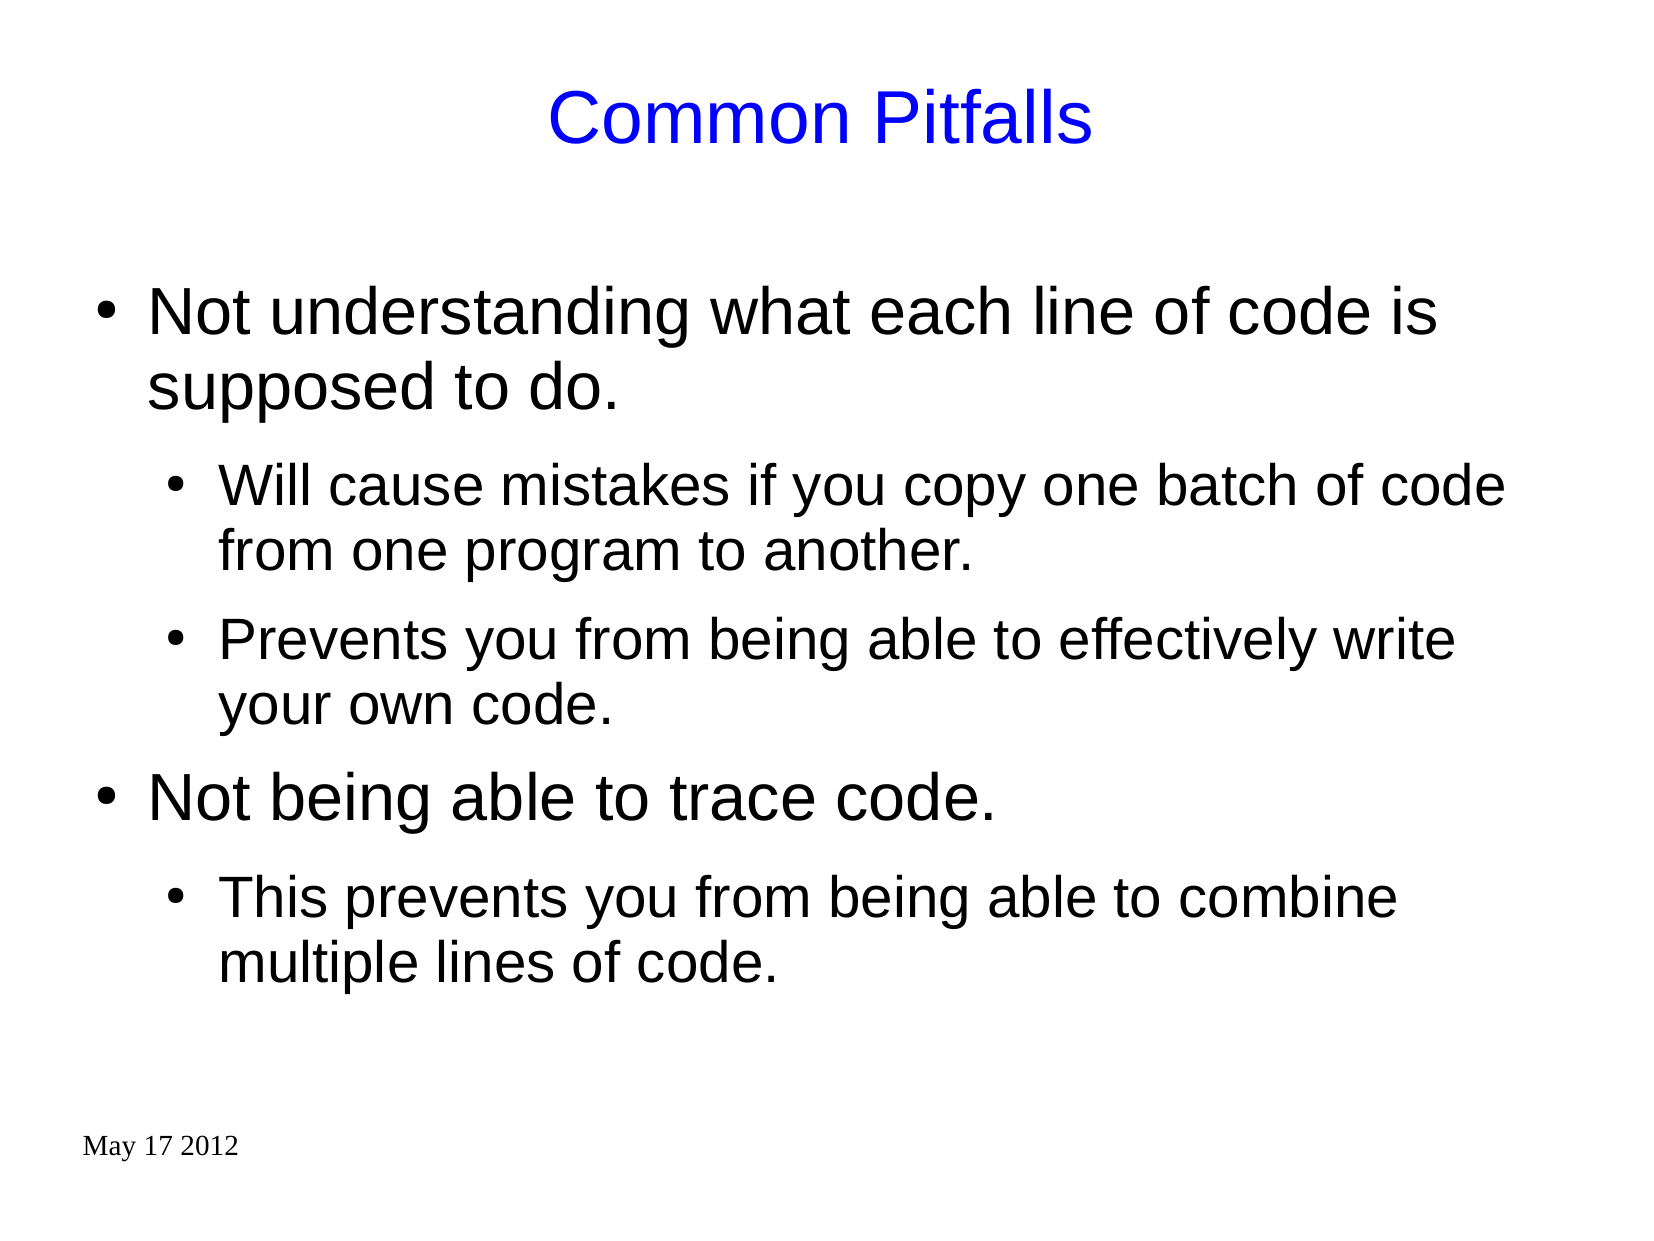

# Common Pitfalls
Not understanding what each line of code is supposed to do.
Will cause mistakes if you copy one batch of code from one program to another.
Prevents you from being able to effectively write your own code.
Not being able to trace code.
This prevents you from being able to combine multiple lines of code.
May 17 2012